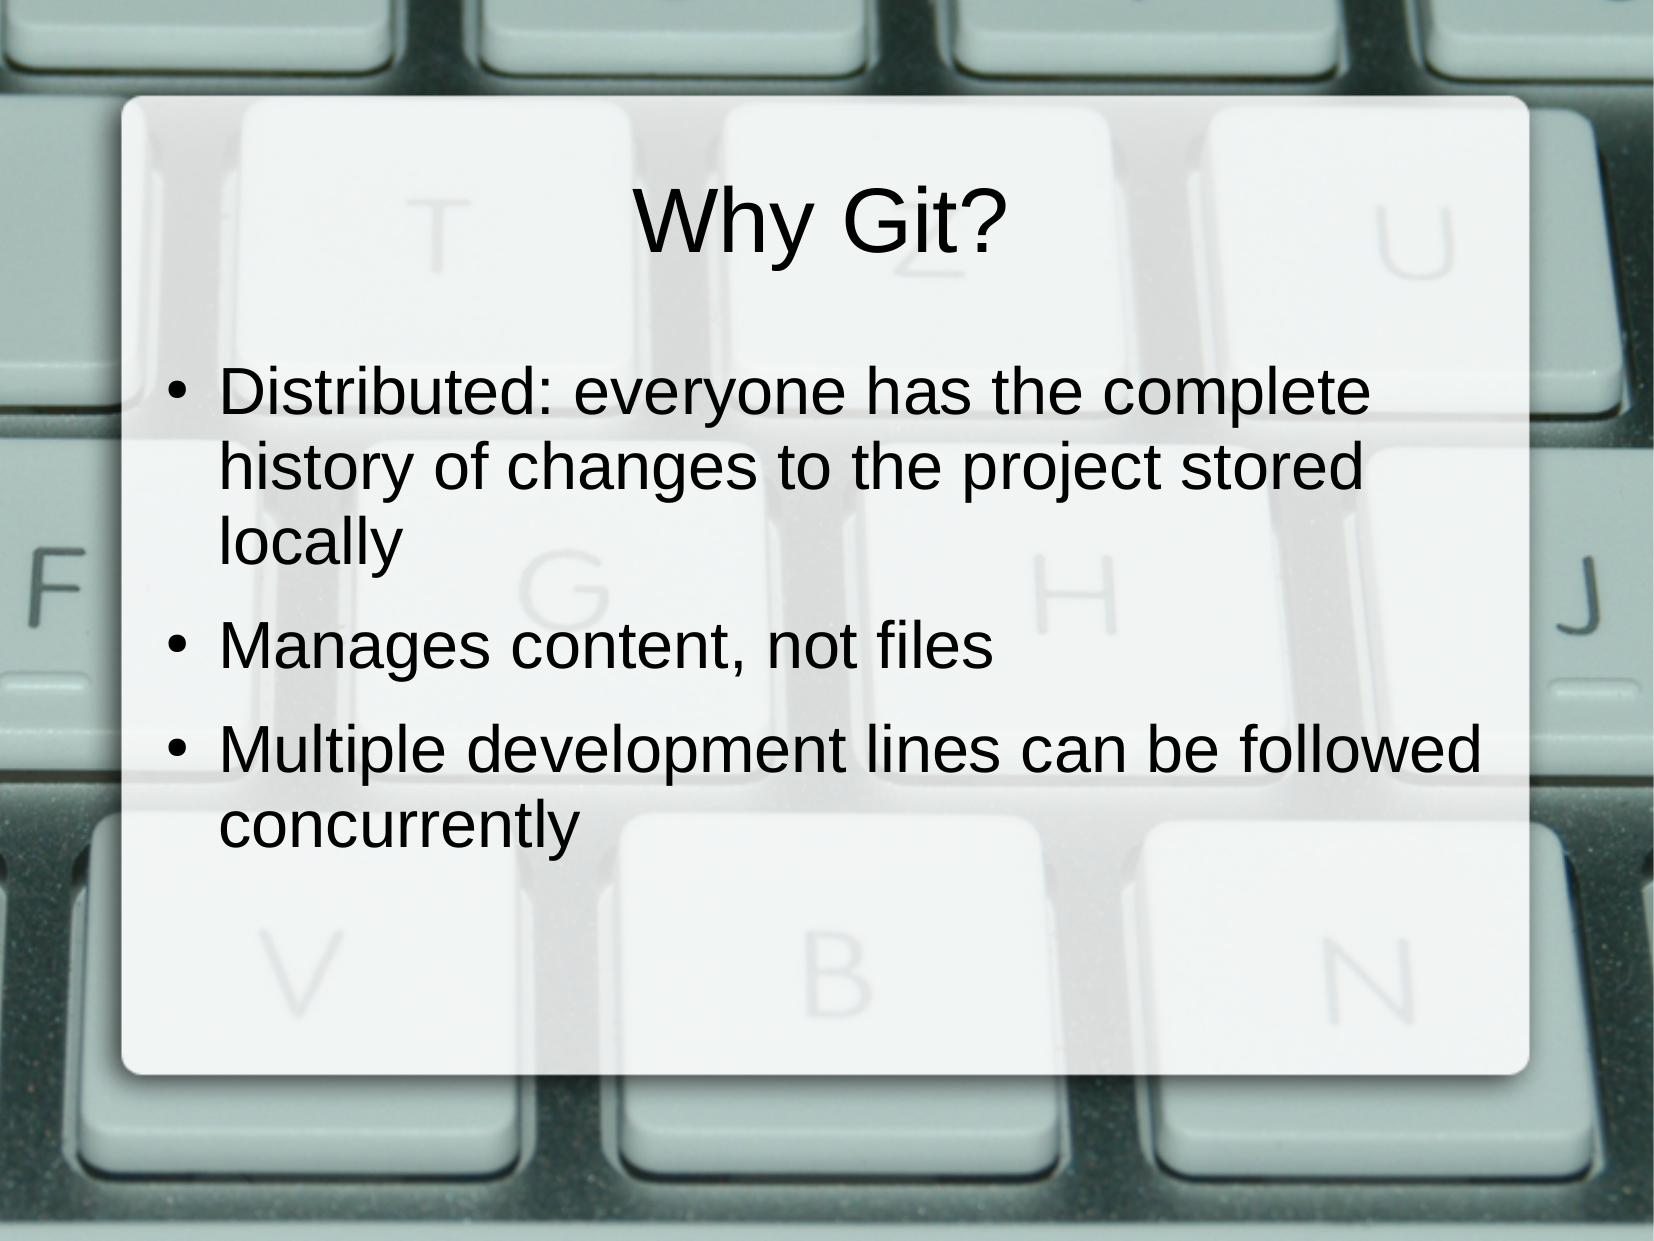

# Why Git?
Distributed: everyone has the complete history of changes to the project stored locally
Manages content, not files
Multiple development lines can be followed concurrently